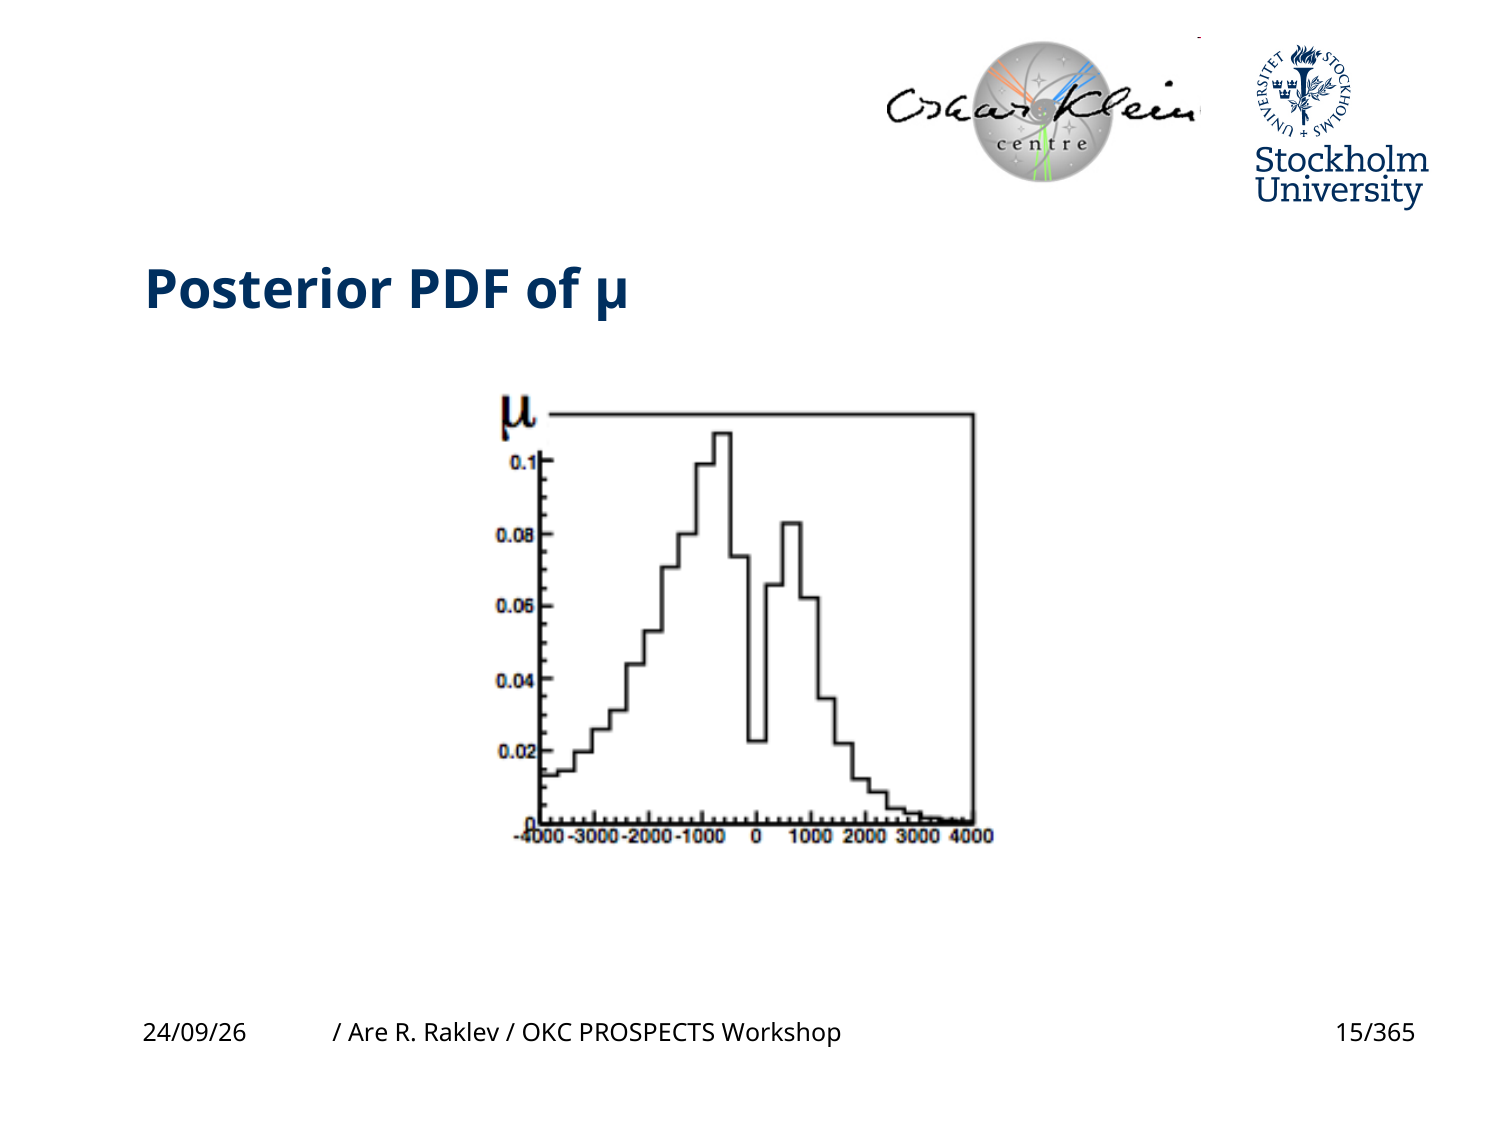

# Posterior PDF of μ
08/12/09
Are R. Raklev / OKC PROSPECTS Workshop
15